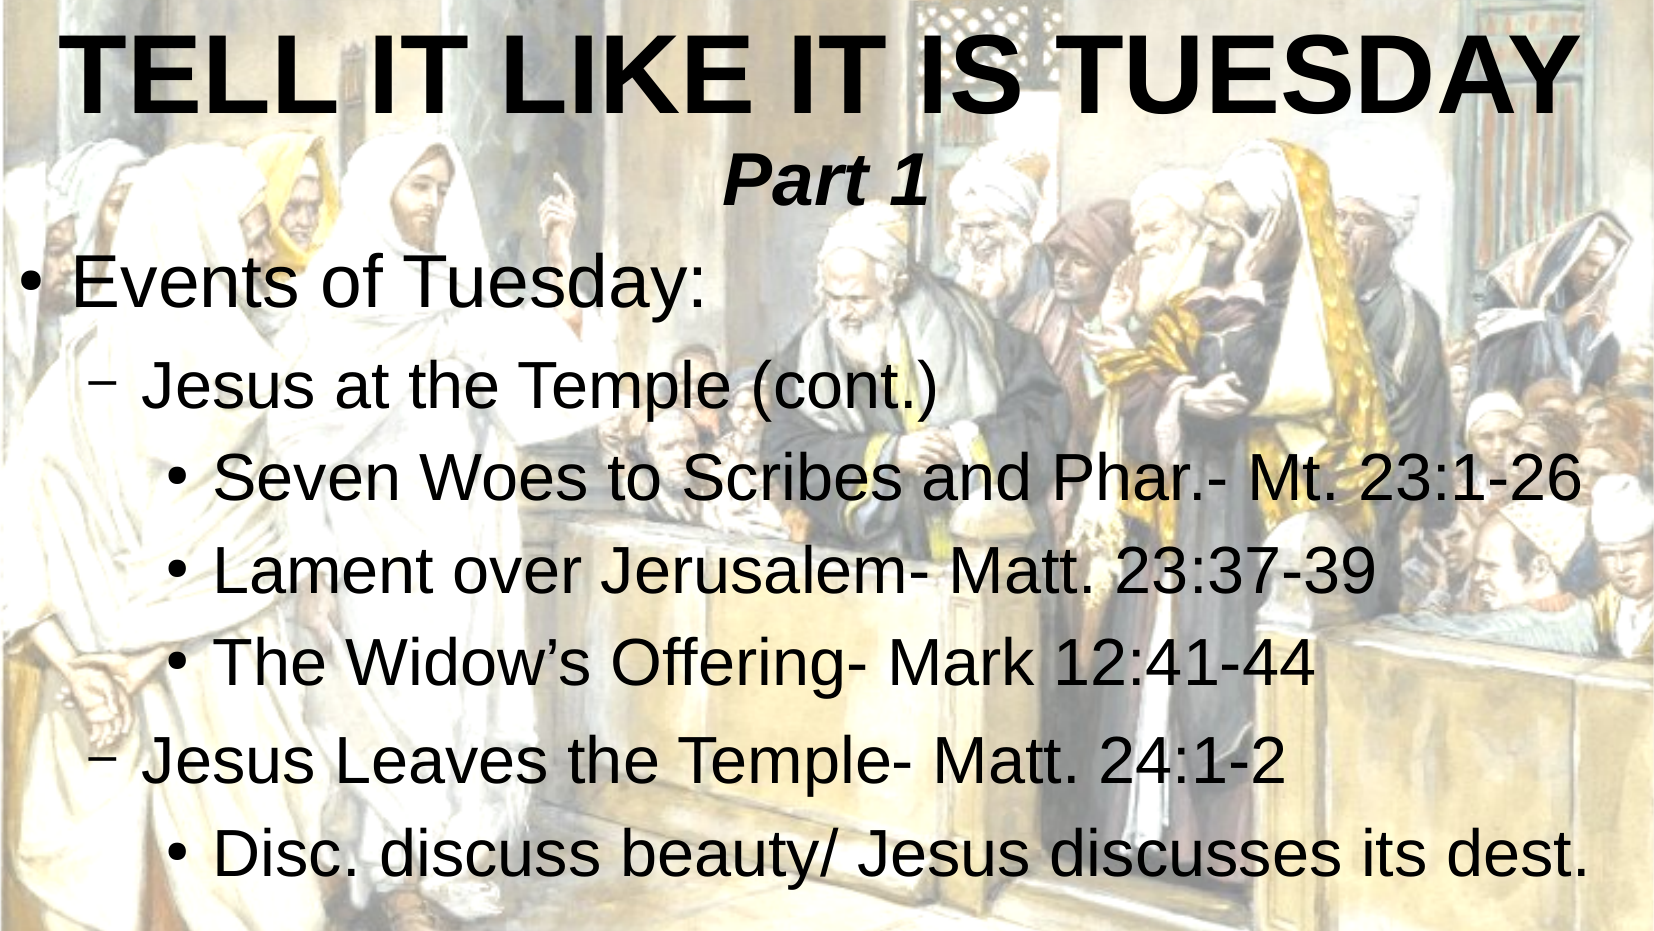

TELL IT LIKE IT IS TUESDAY
Part 1
# Events of Tuesday:
Jesus at the Temple (cont.)
Seven Woes to Scribes and Phar.- Mt. 23:1-26
Lament over Jerusalem- Matt. 23:37-39
The Widow’s Offering- Mark 12:41-44
Jesus Leaves the Temple- Matt. 24:1-2
Disc. discuss beauty/ Jesus discusses its dest.